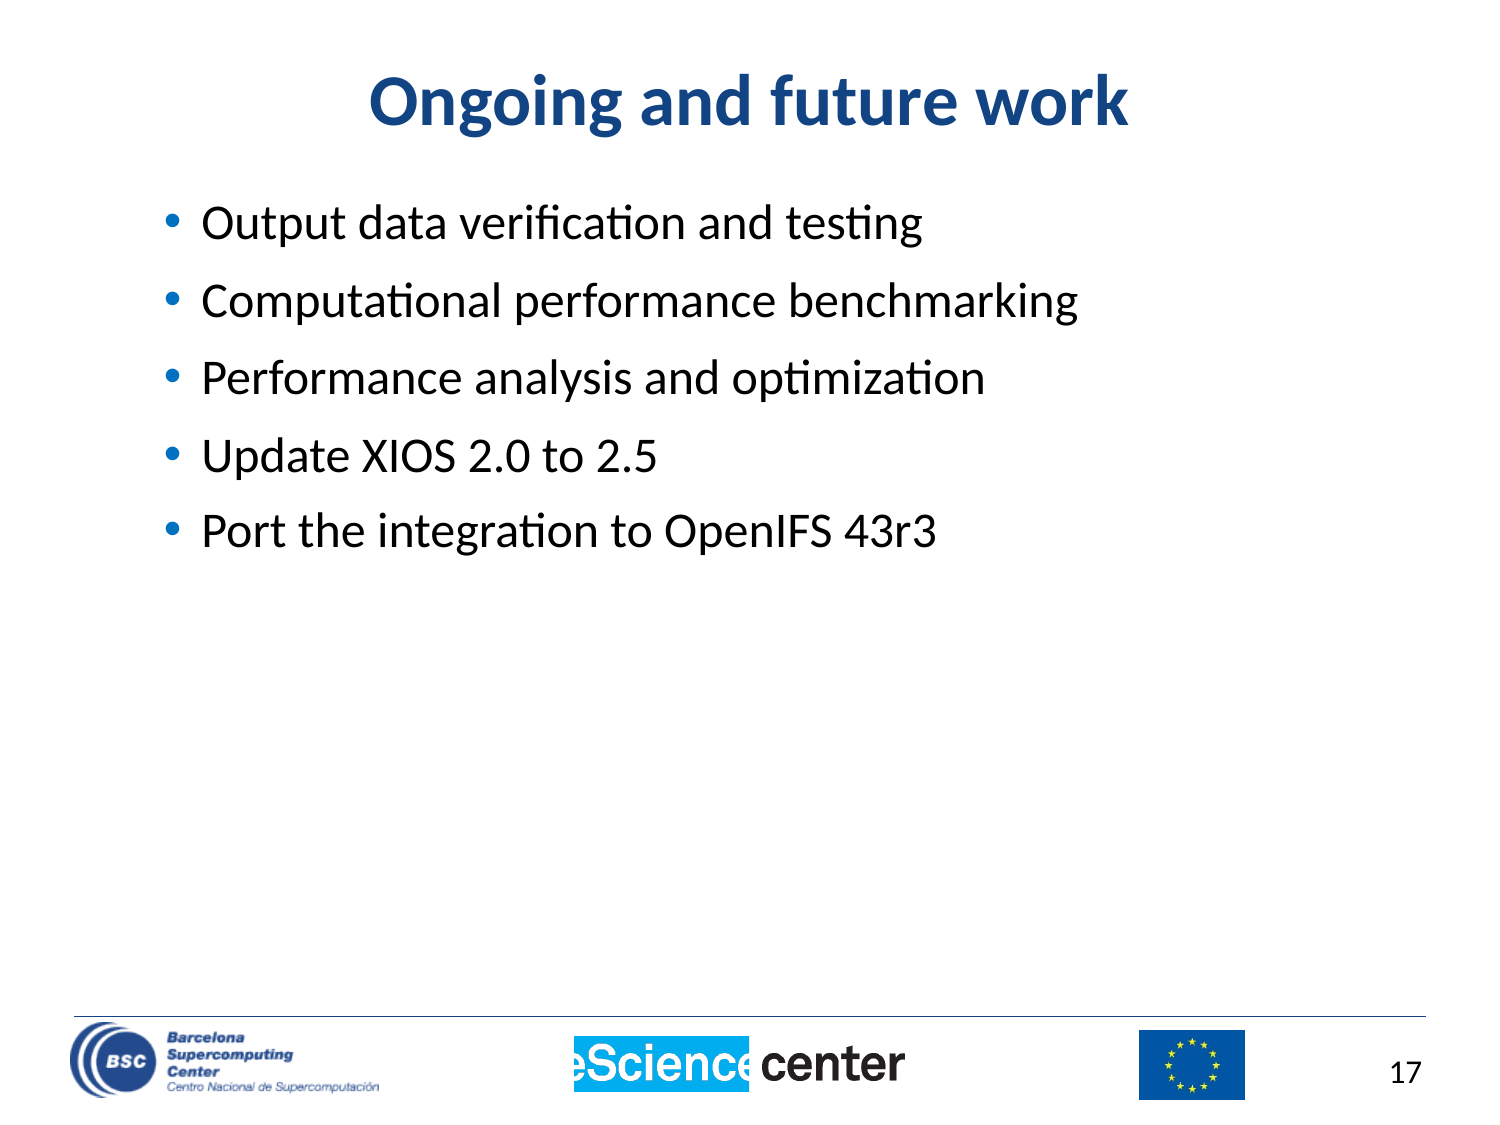

Ongoing and future work
Output data verification and testing
Computational performance benchmarking
Performance analysis and optimization
Update XIOS 2.0 to 2.5
Port the integration to OpenIFS 43r3